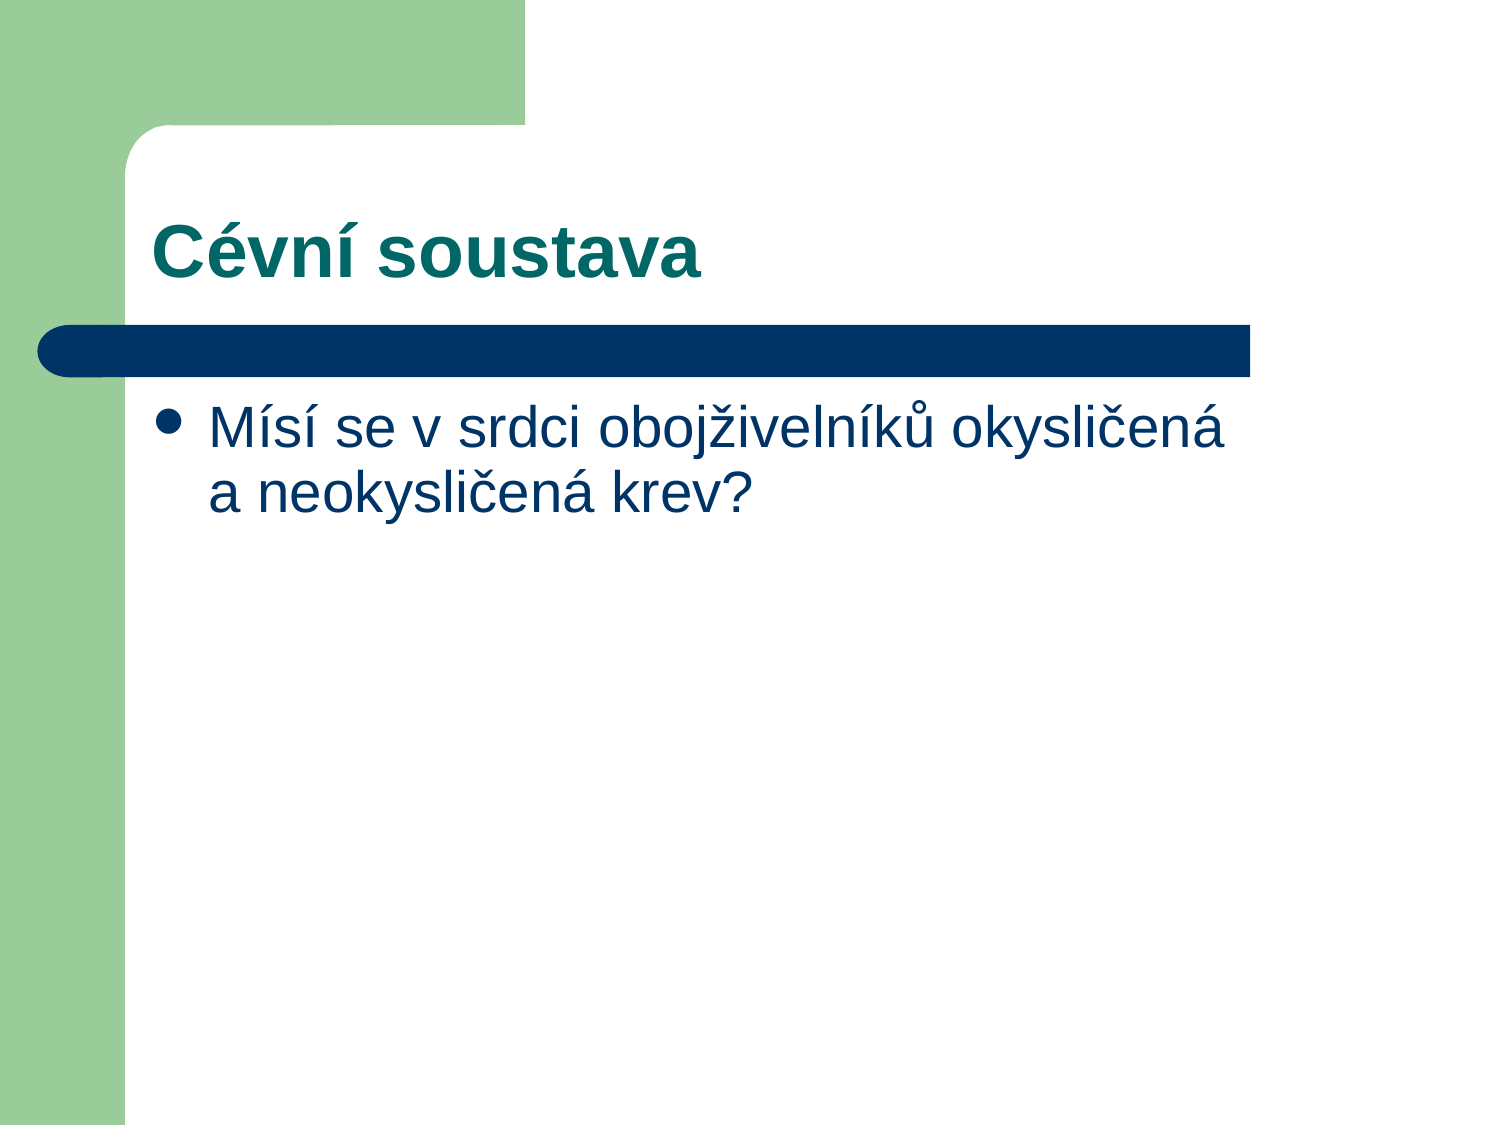

# Cévní soustava
Mísí se v srdci obojživelníků okysličená
a neokysličená krev?